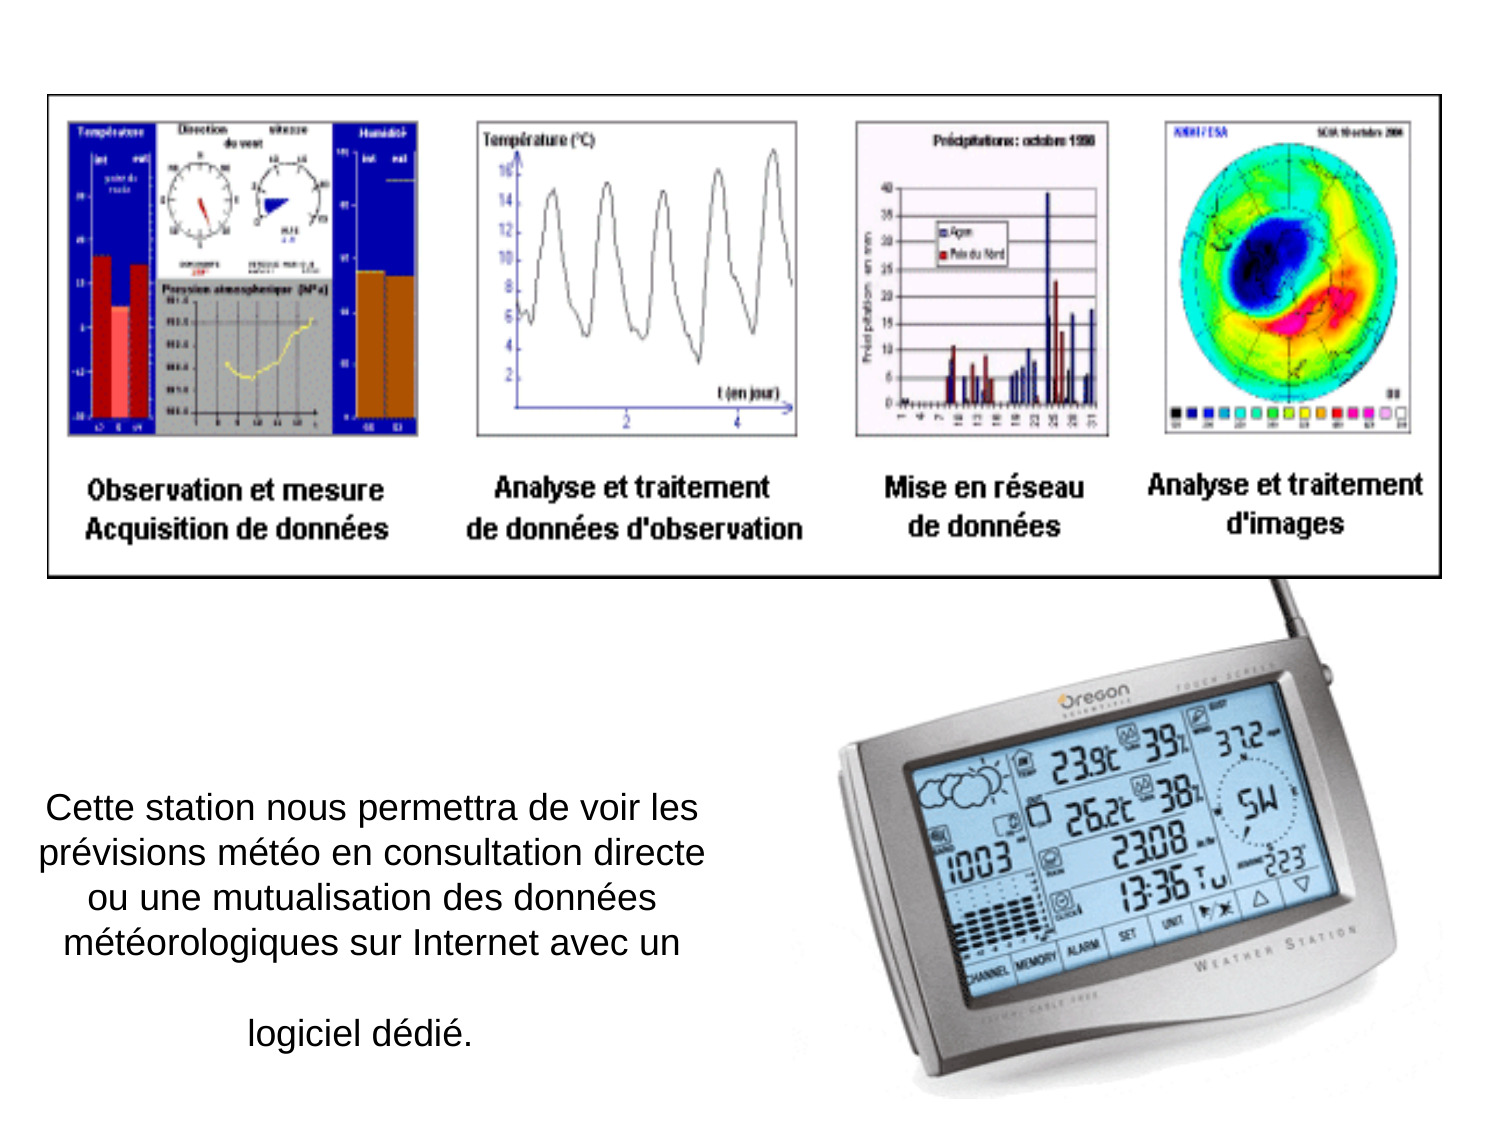

# Cette station nous permettra de voir les prévisions météo en consultation directe ou une mutualisation des données météorologiques sur Internet avec un logiciel dédié.